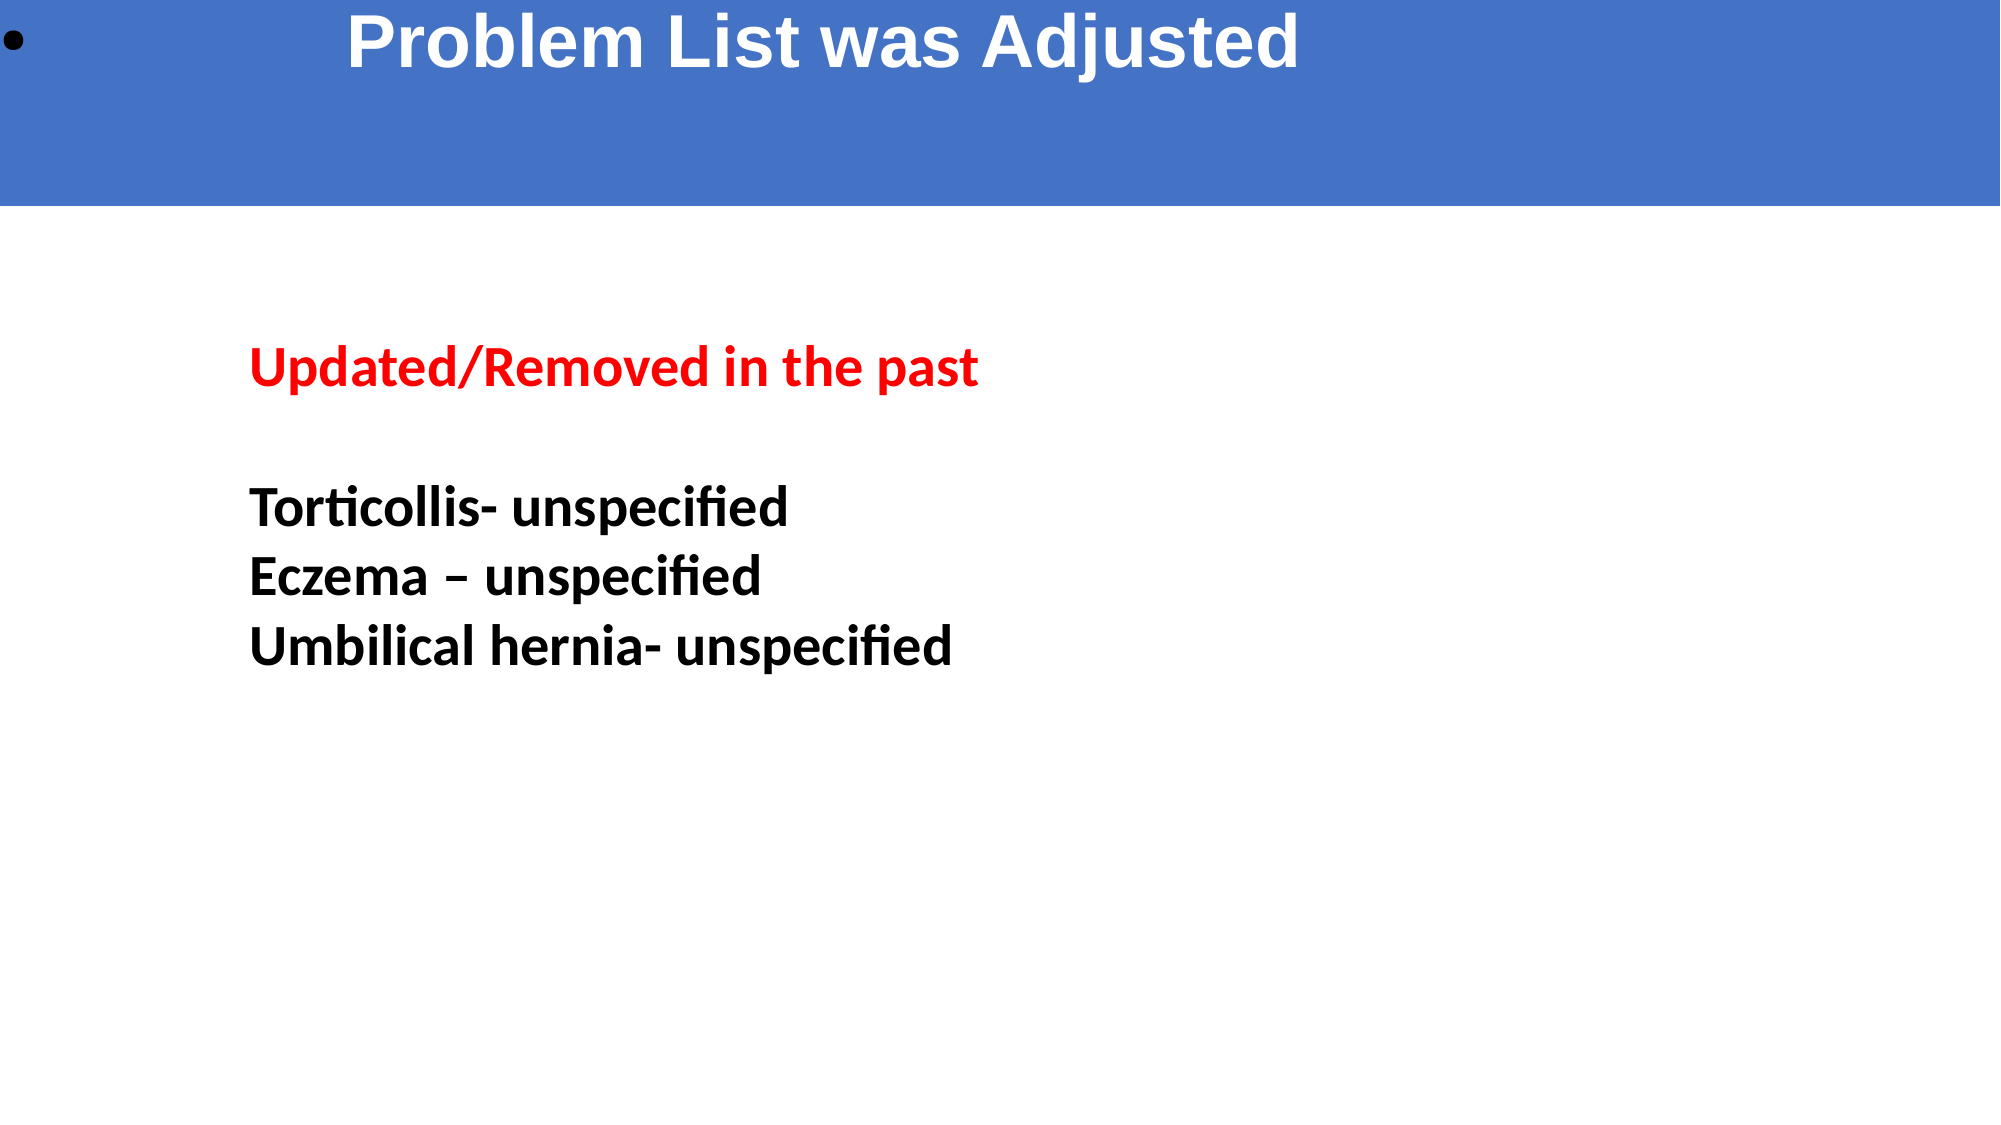

| Problem List was Adjusted |
| --- |
Updated/Removed in the past
Torticollis- unspecified
Eczema – unspecified
Umbilical hernia- unspecified